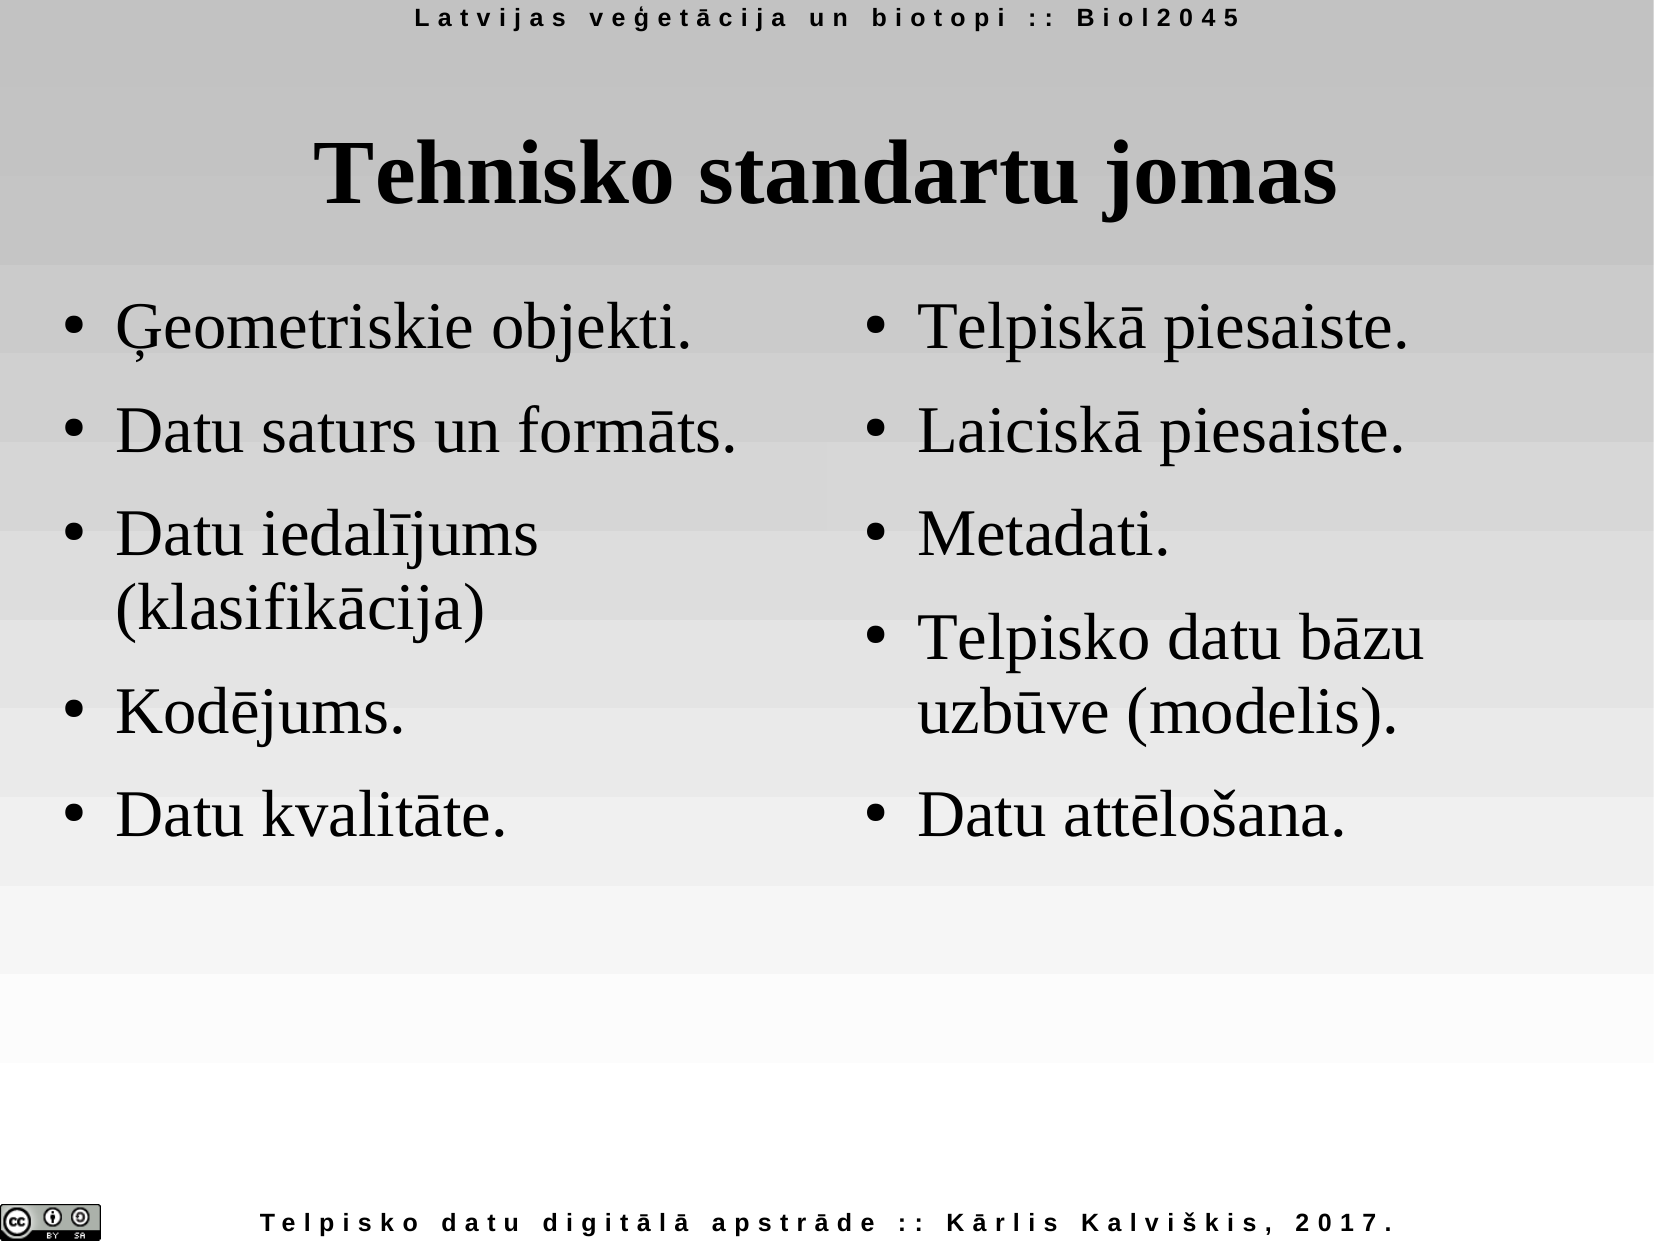

# Tehnisko standartu jomas
Ģeometriskie objekti.
Datu saturs un formāts.
Datu iedalījums (klasifikācija)
Kodējums.
Datu kvalitāte.
Telpiskā piesaiste.
Laiciskā piesaiste.
Metadati.
Telpisko datu bāzu uzbūve (modelis).
Datu attēlošana.